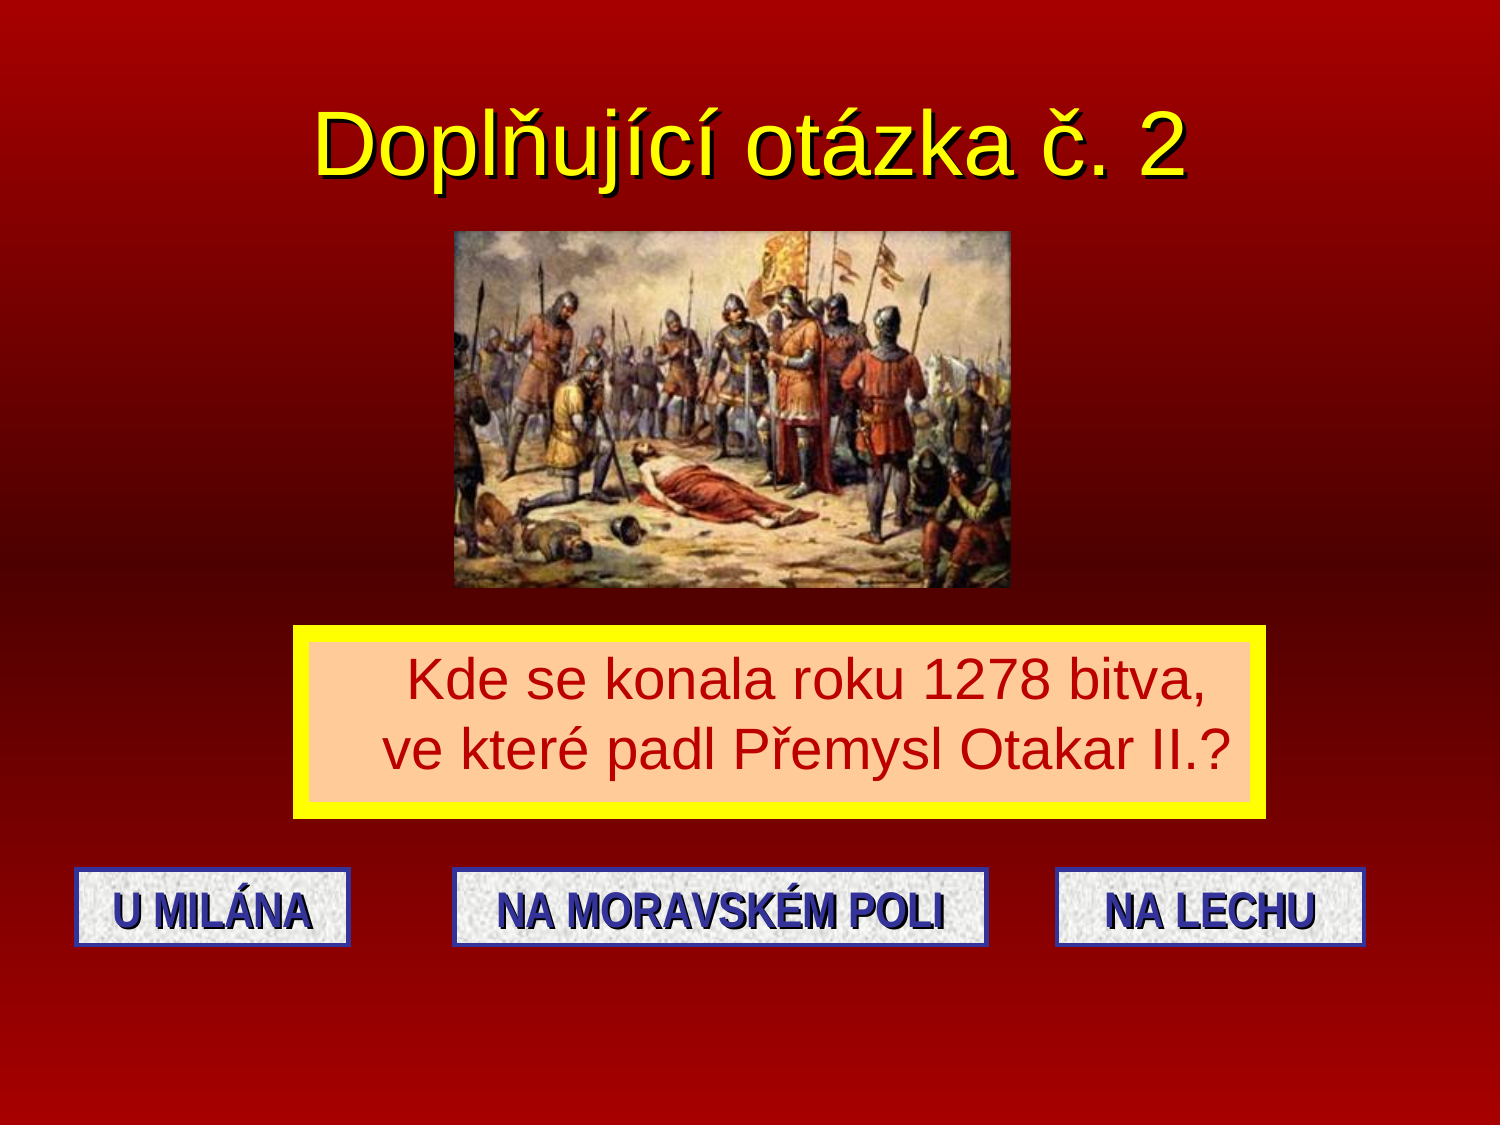

# Doplňující otázka č. 2
	Kde se konala roku 1278 bitva, ve které padl Přemysl Otakar II.?
U MILÁNA
NA MORAVSKÉM POLI
NA LECHU